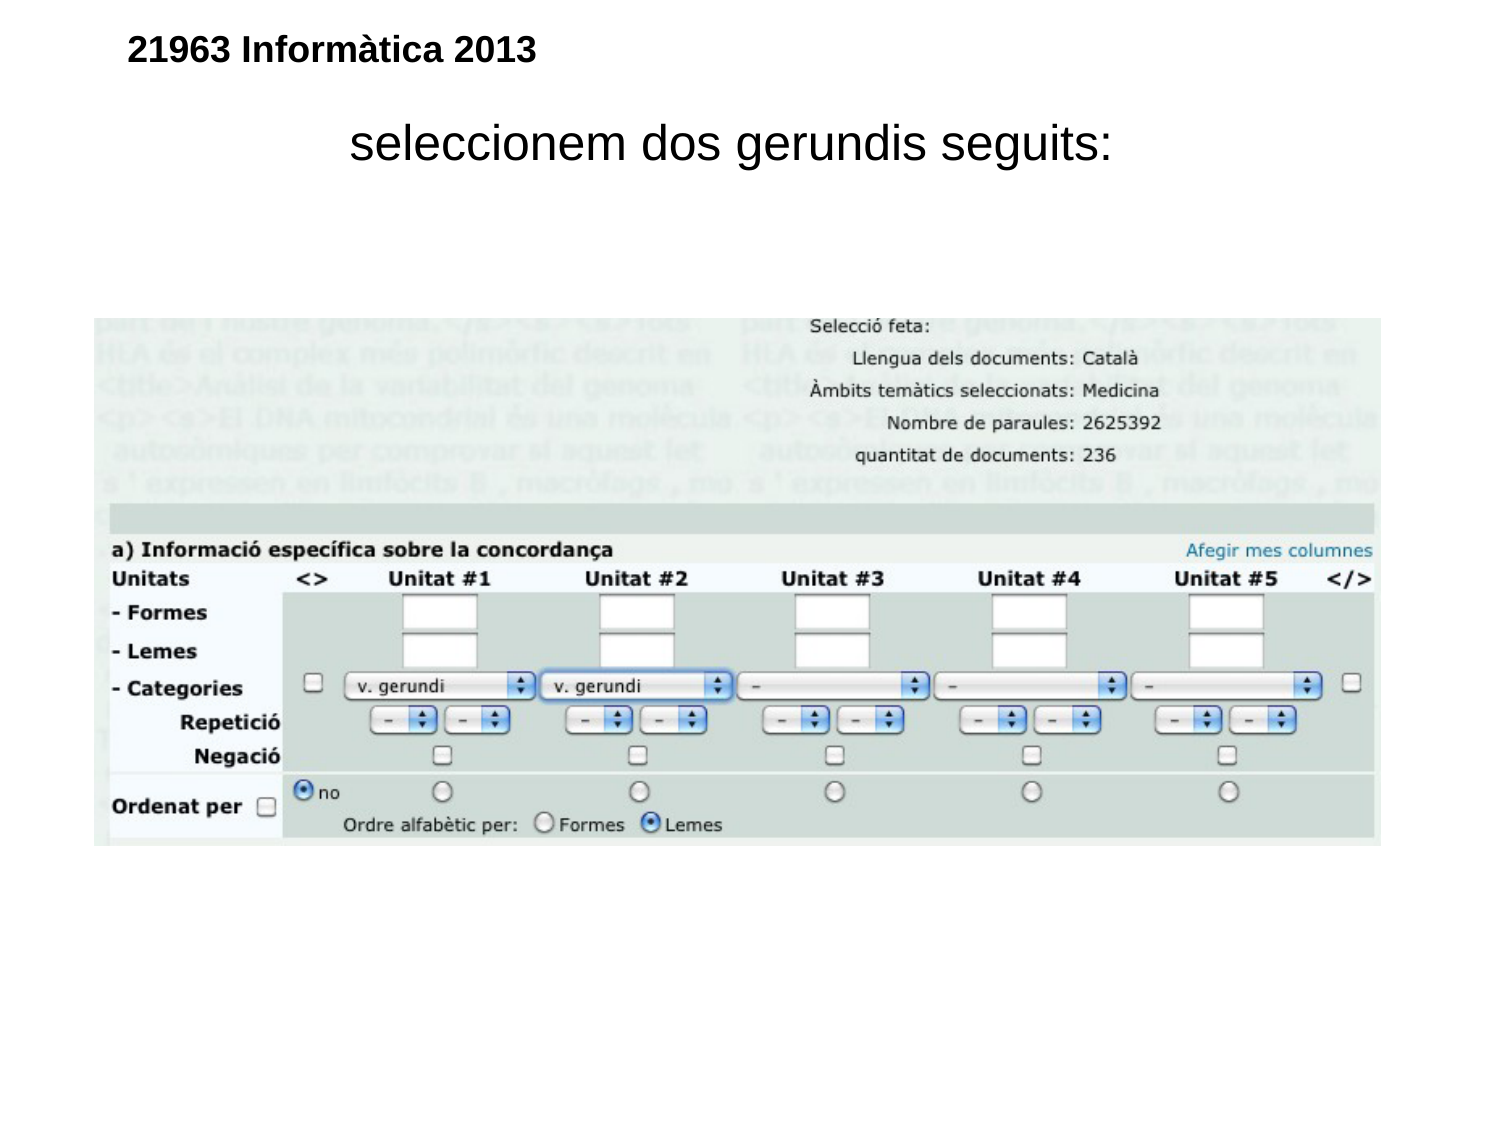

21963 Informàtica 2013
seleccionem dos gerundis seguits: